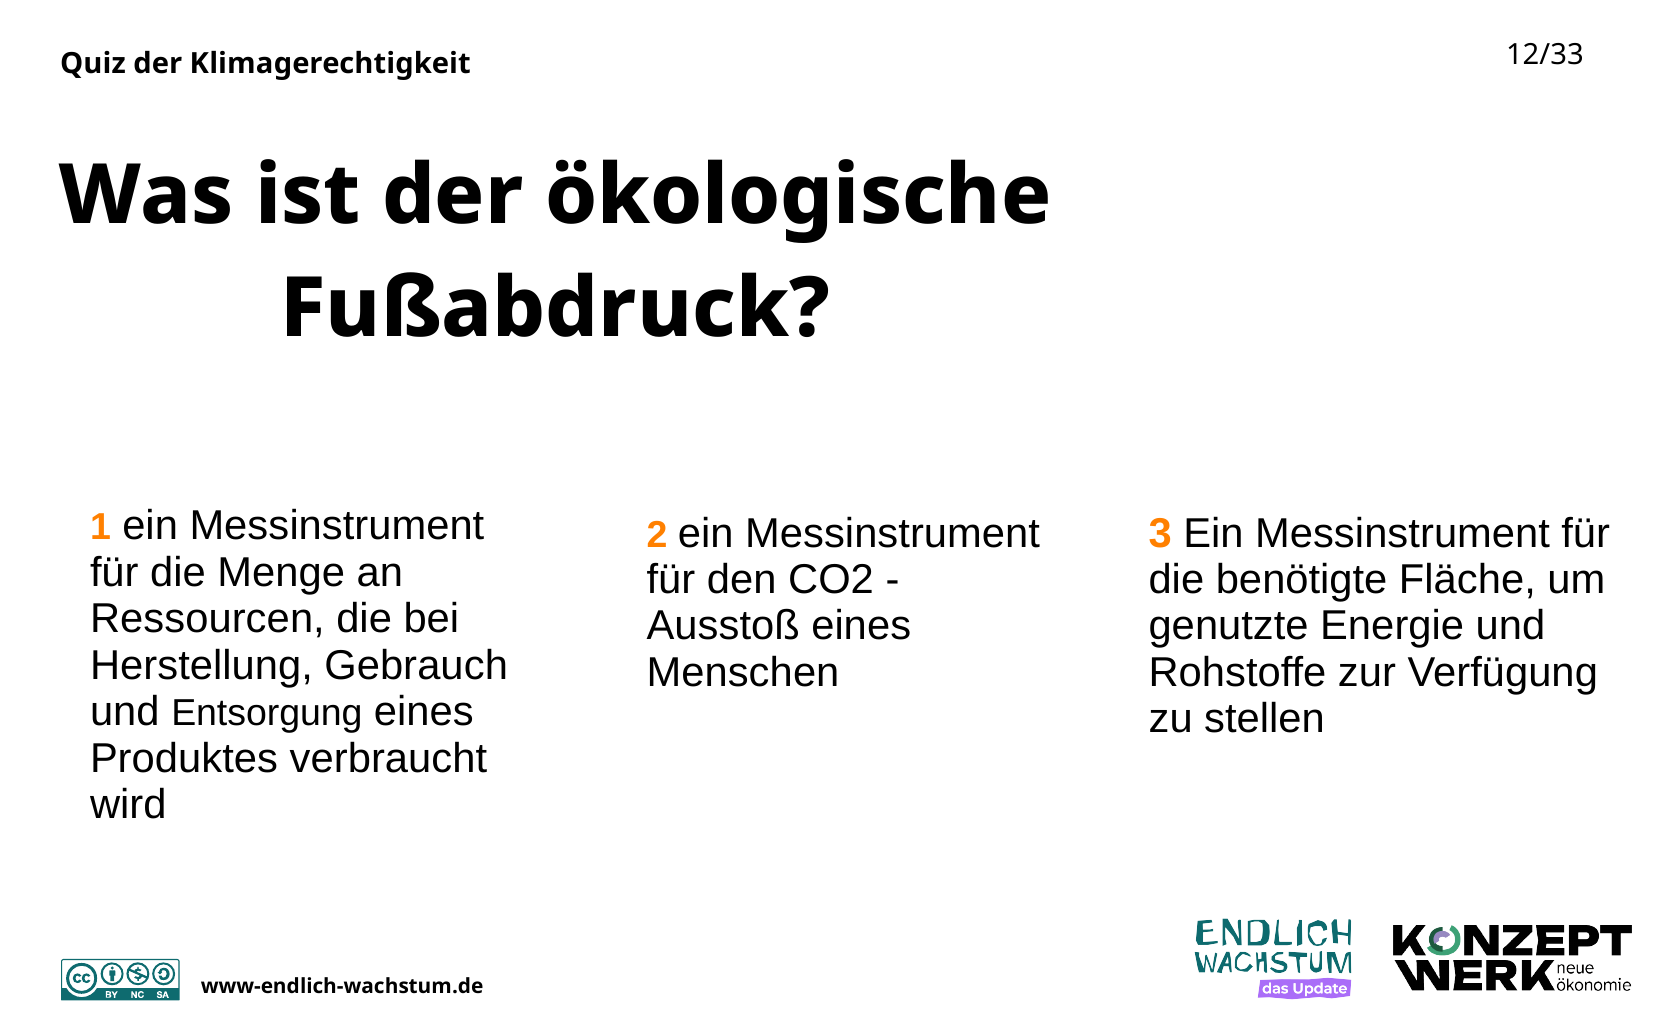

12
Quiz der Klimagerechtigkeit
# Was ist der ökologische Fußabdruck?
1 ein Messinstrument für die Menge an Ressourcen, die bei Herstellung, Gebrauch und Entsorgung eines Produktes verbraucht wird
2 ein Messinstrument für den CO2 -Ausstoß eines Menschen
3 Ein Messinstrument für die benötigte Fläche, um genutzte Energie und Rohstoffe zur Verfügung zu stellen